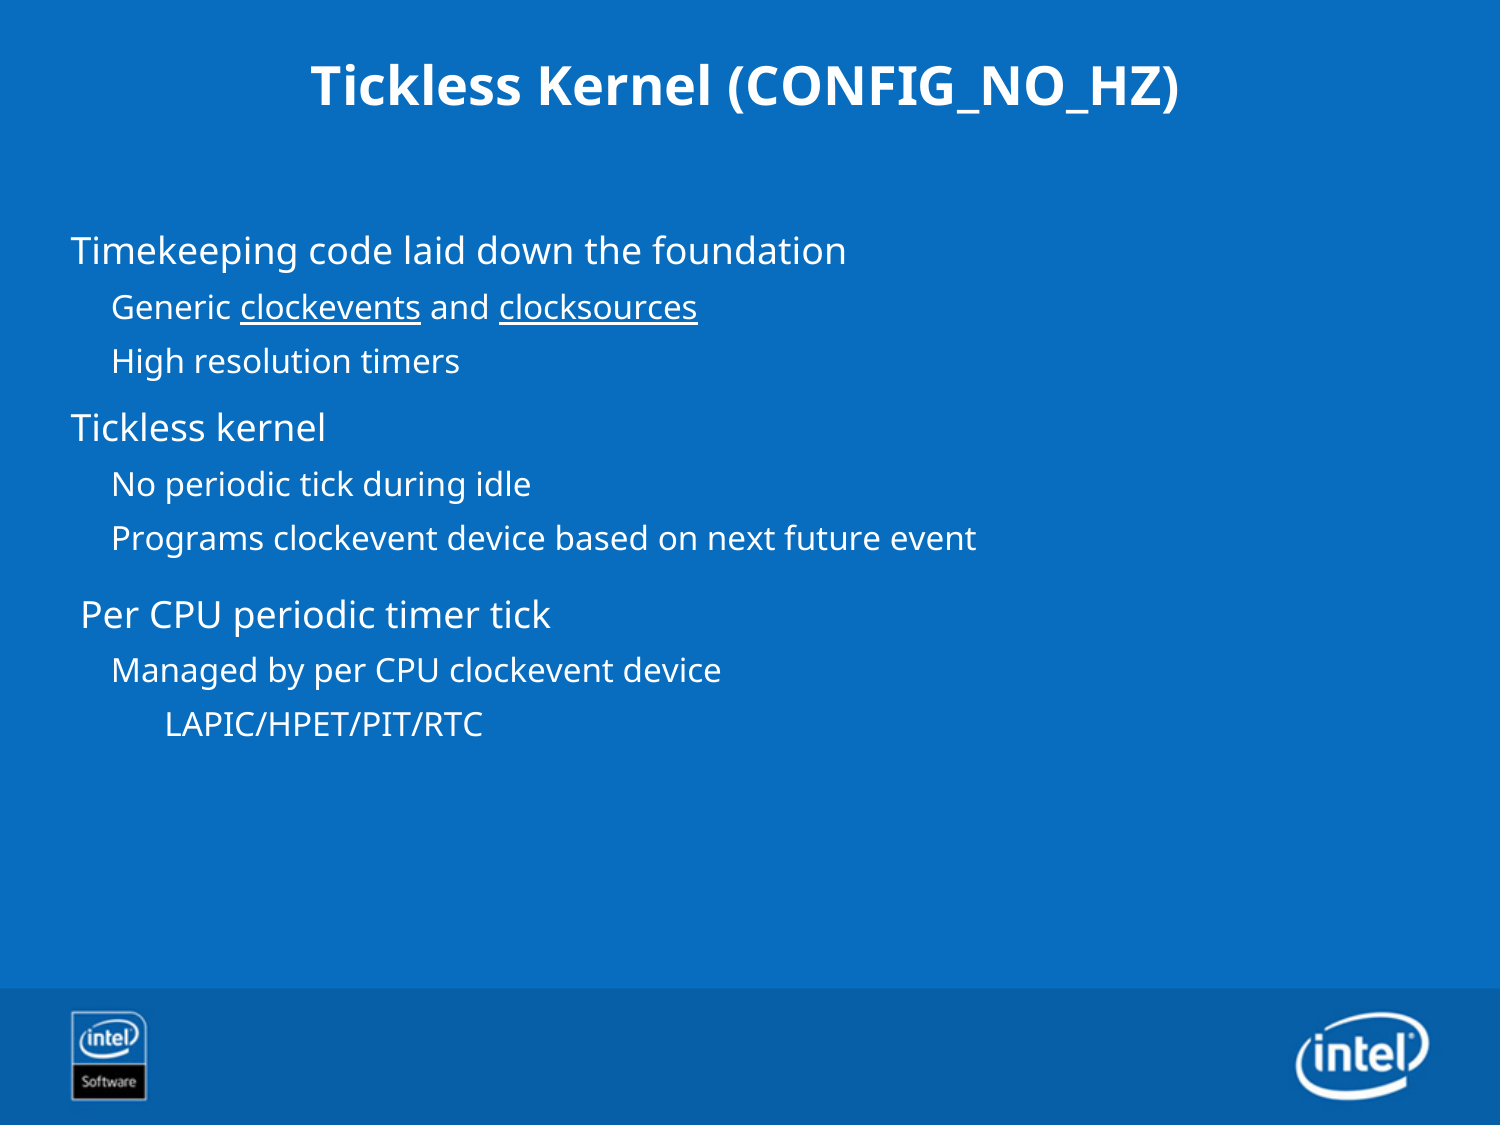

# Tickless Kernel (CONFIG_NO_HZ)
Timekeeping code laid down the foundation
Generic clockevents and clocksources
High resolution timers
Tickless kernel
No periodic tick during idle
Programs clockevent device based on next future event
 Per CPU periodic timer tick
Managed by per CPU clockevent device
LAPIC/HPET/PIT/RTC